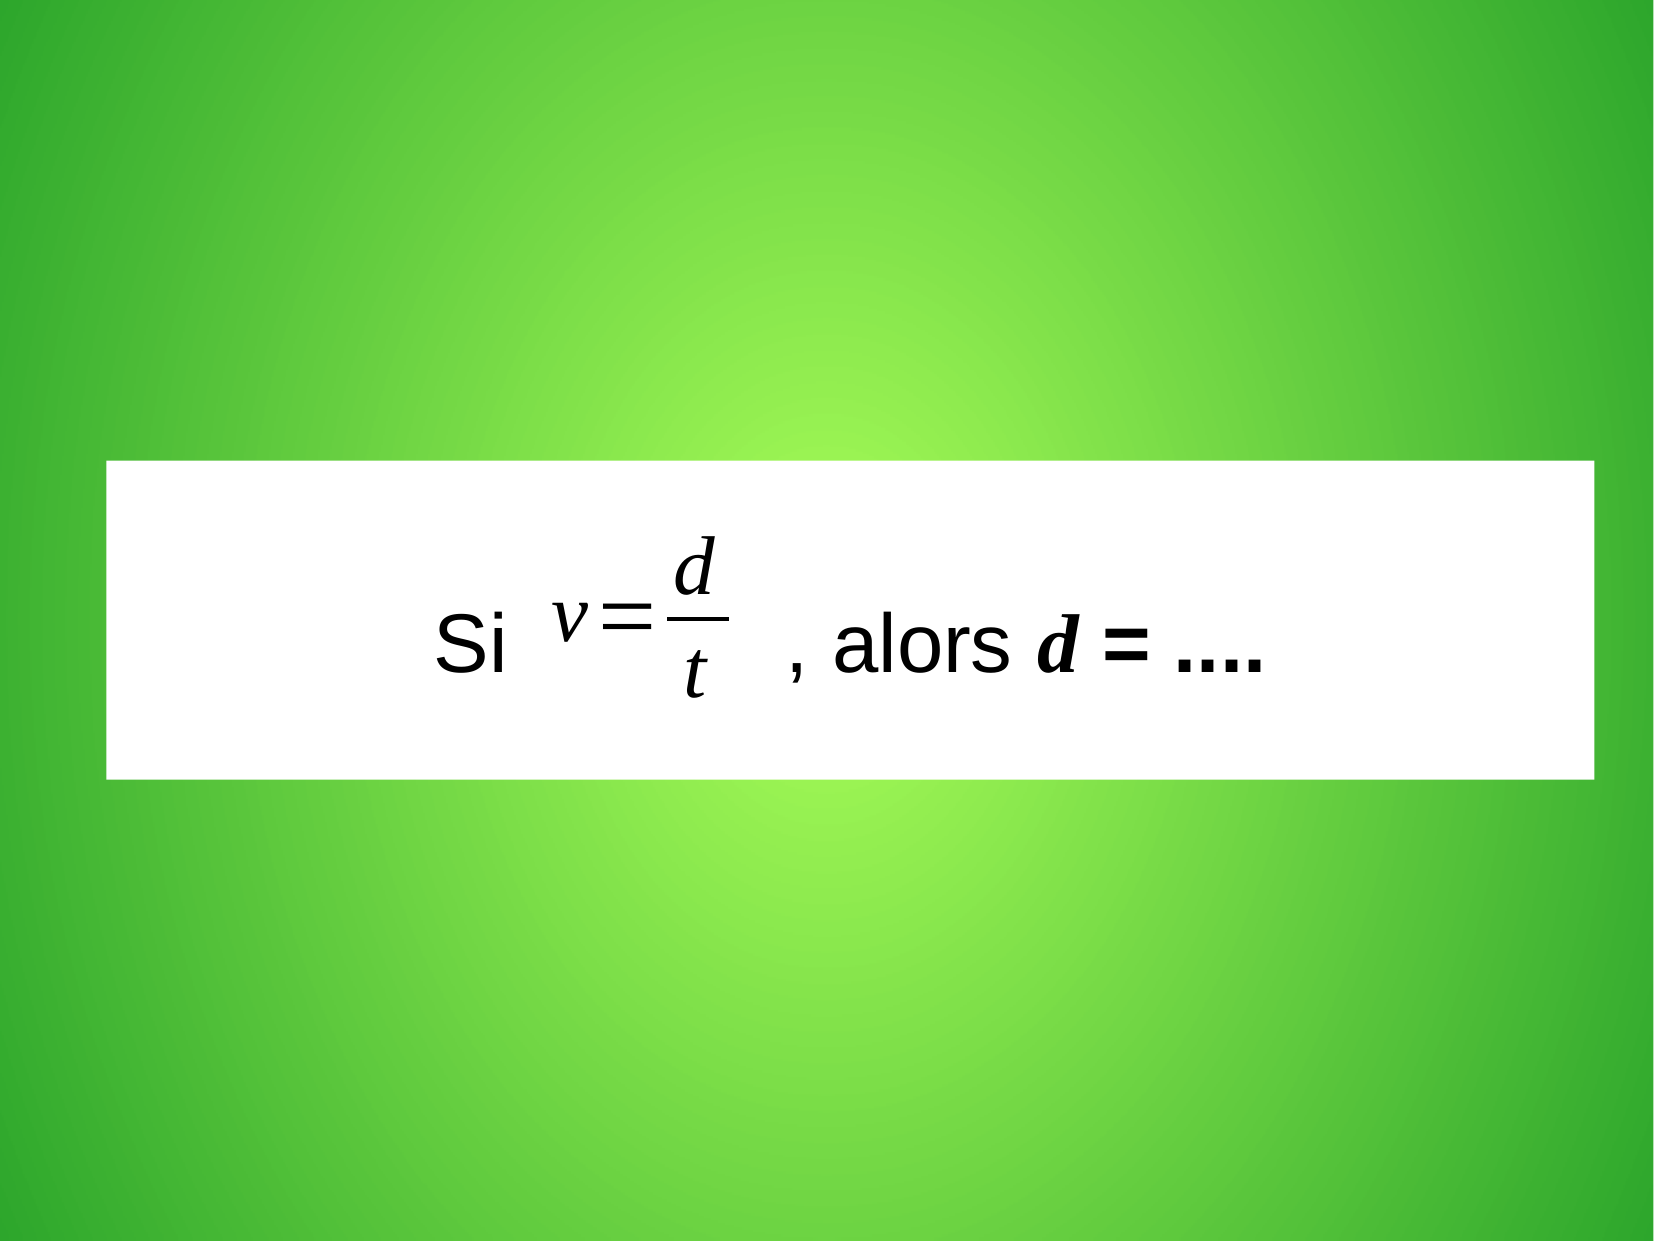

# Si , alors d = ....